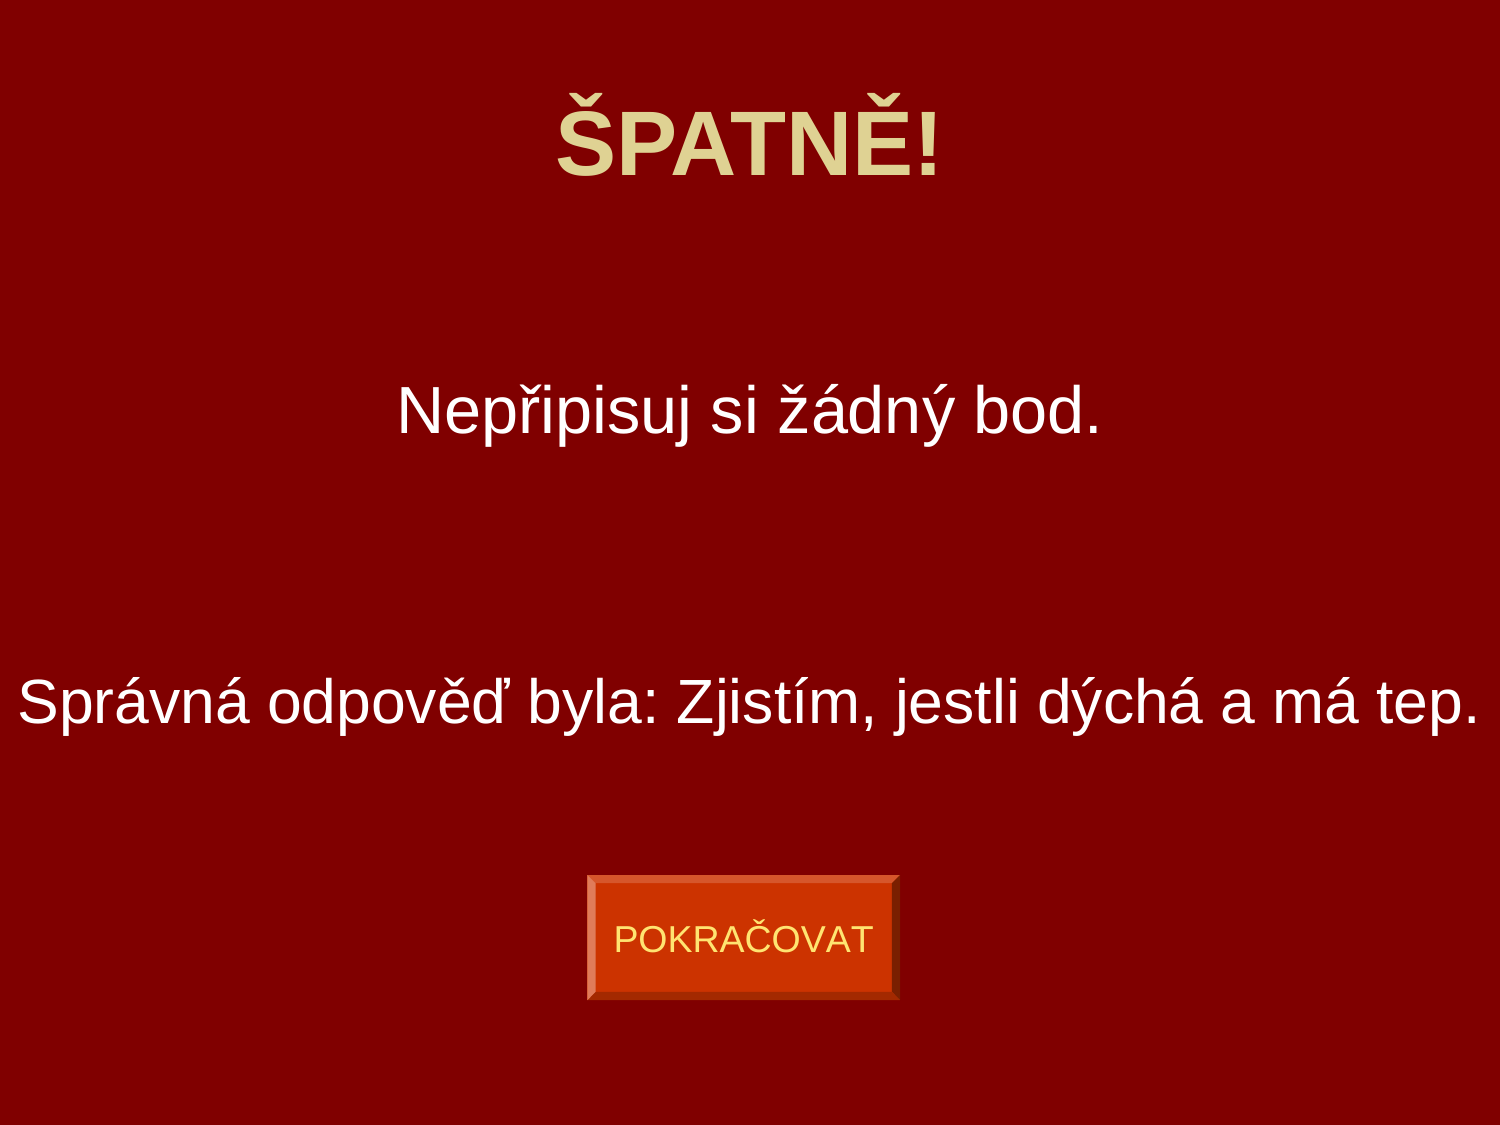

# ŠPATNĚ!
Nepřipisuj si žádný bod.
Správná odpověď byla: Zjistím, jestli dýchá a má tep.
POKRAČOVAT